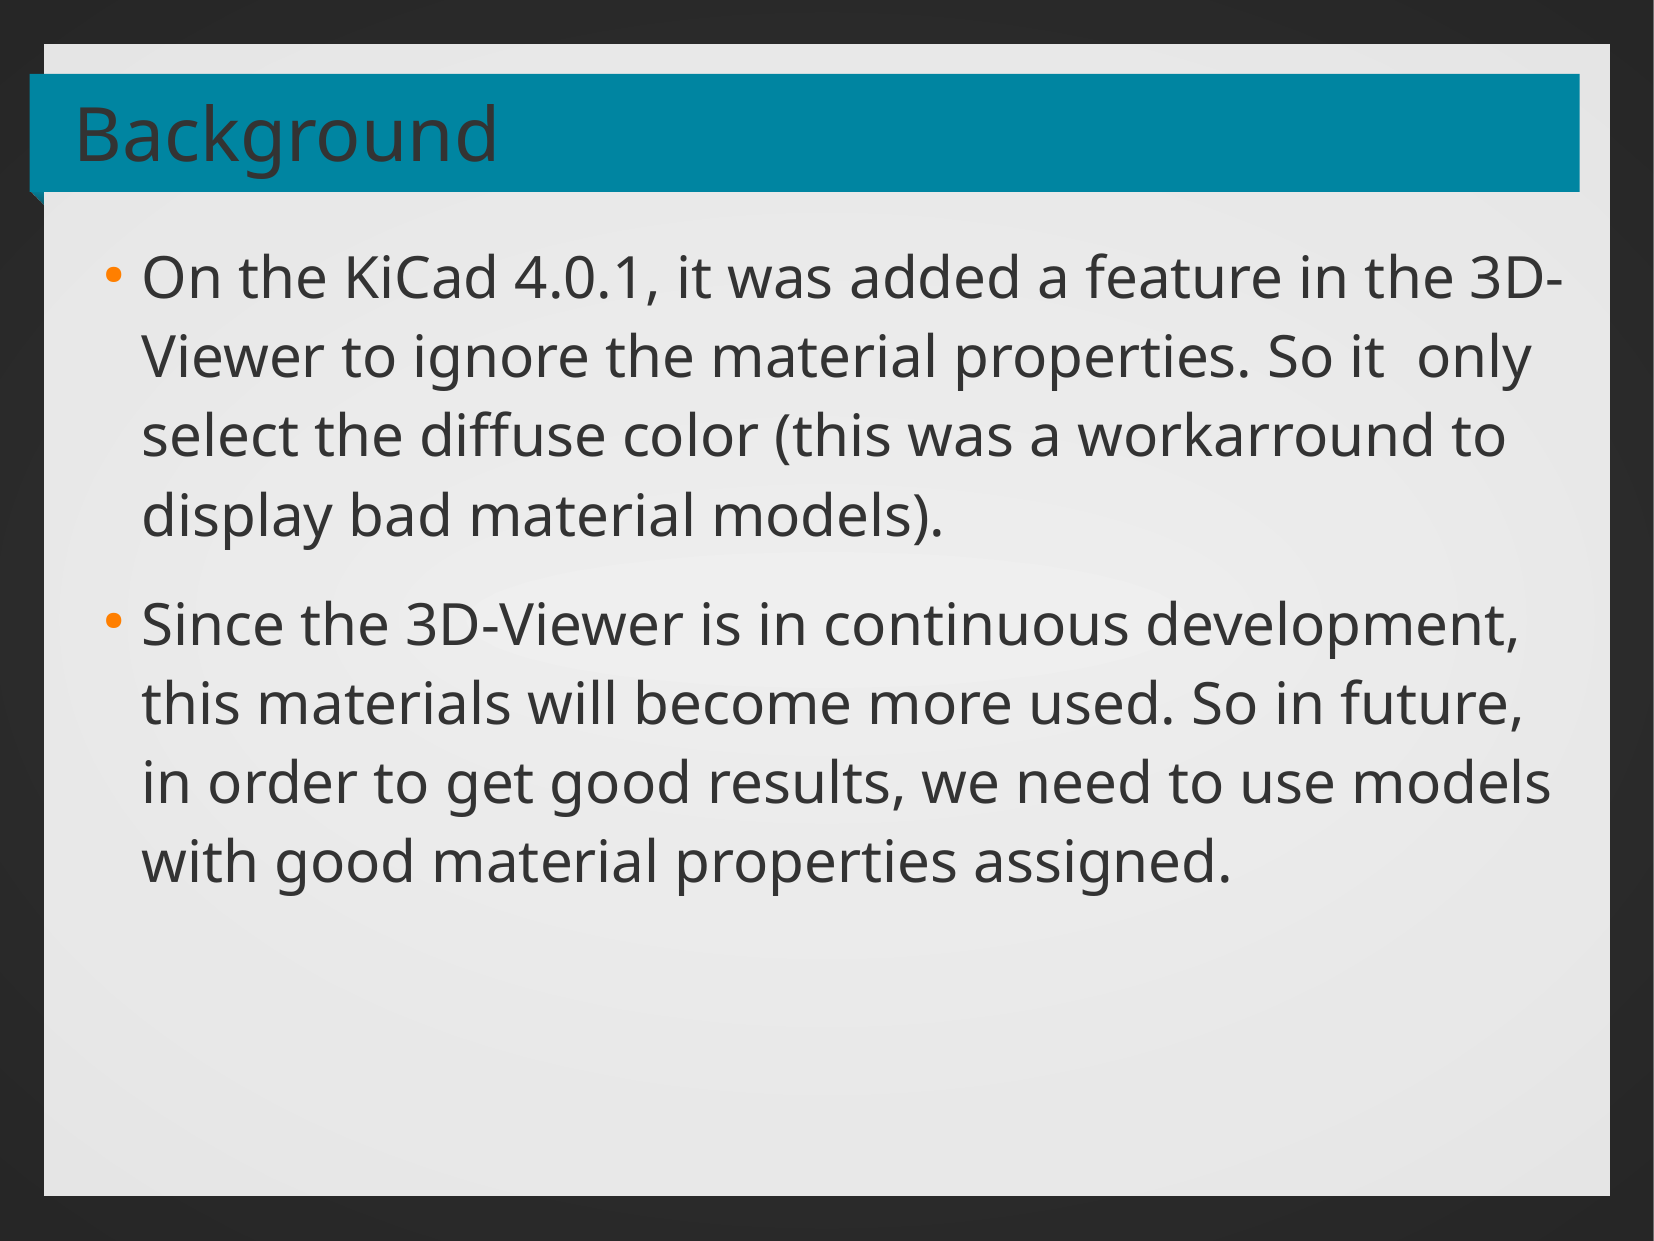

# Background
On the KiCad 4.0.1, it was added a feature in the 3D-Viewer to ignore the material properties. So it only select the diffuse color (this was a workarround to display bad material models).
Since the 3D-Viewer is in continuous development, this materials will become more used. So in future, in order to get good results, we need to use models with good material properties assigned.